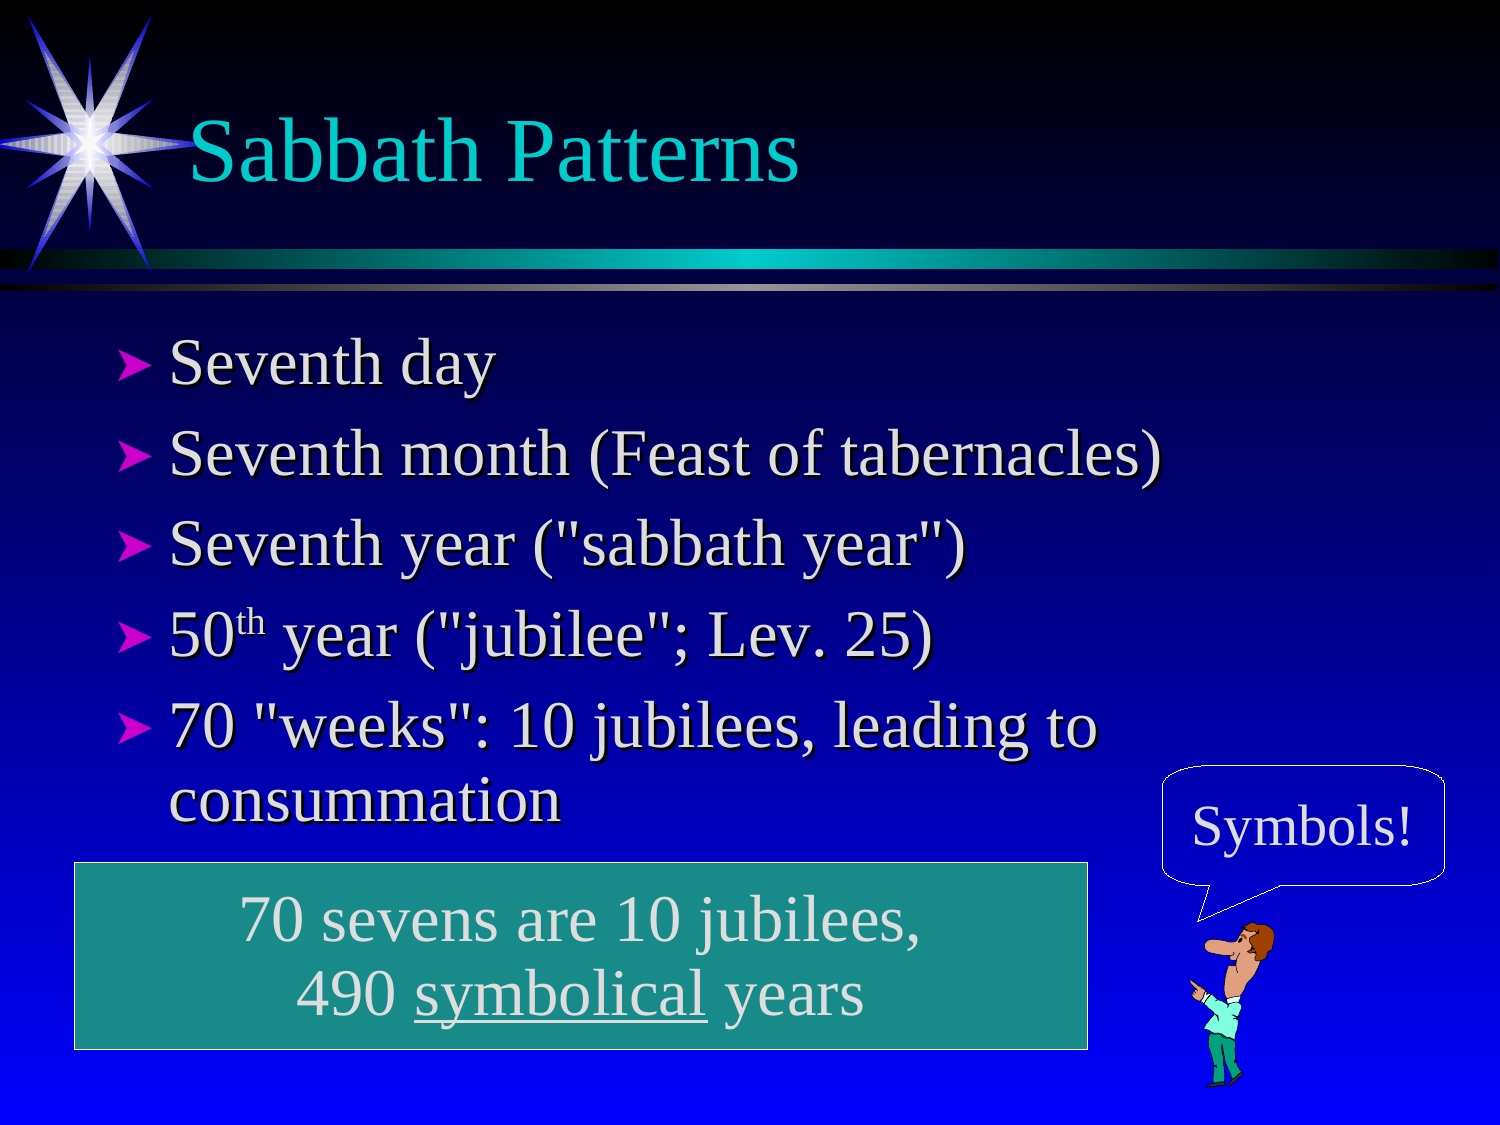

# Sabbath Patterns
Seventh day
Seventh month (Feast of tabernacles)
Seventh year ("sabbath year")
50th year ("jubilee"; Lev. 25)
70 "weeks": 10 jubilees, leading to consummation
Symbols!
70 sevens are 10 jubilees,
490 symbolical years